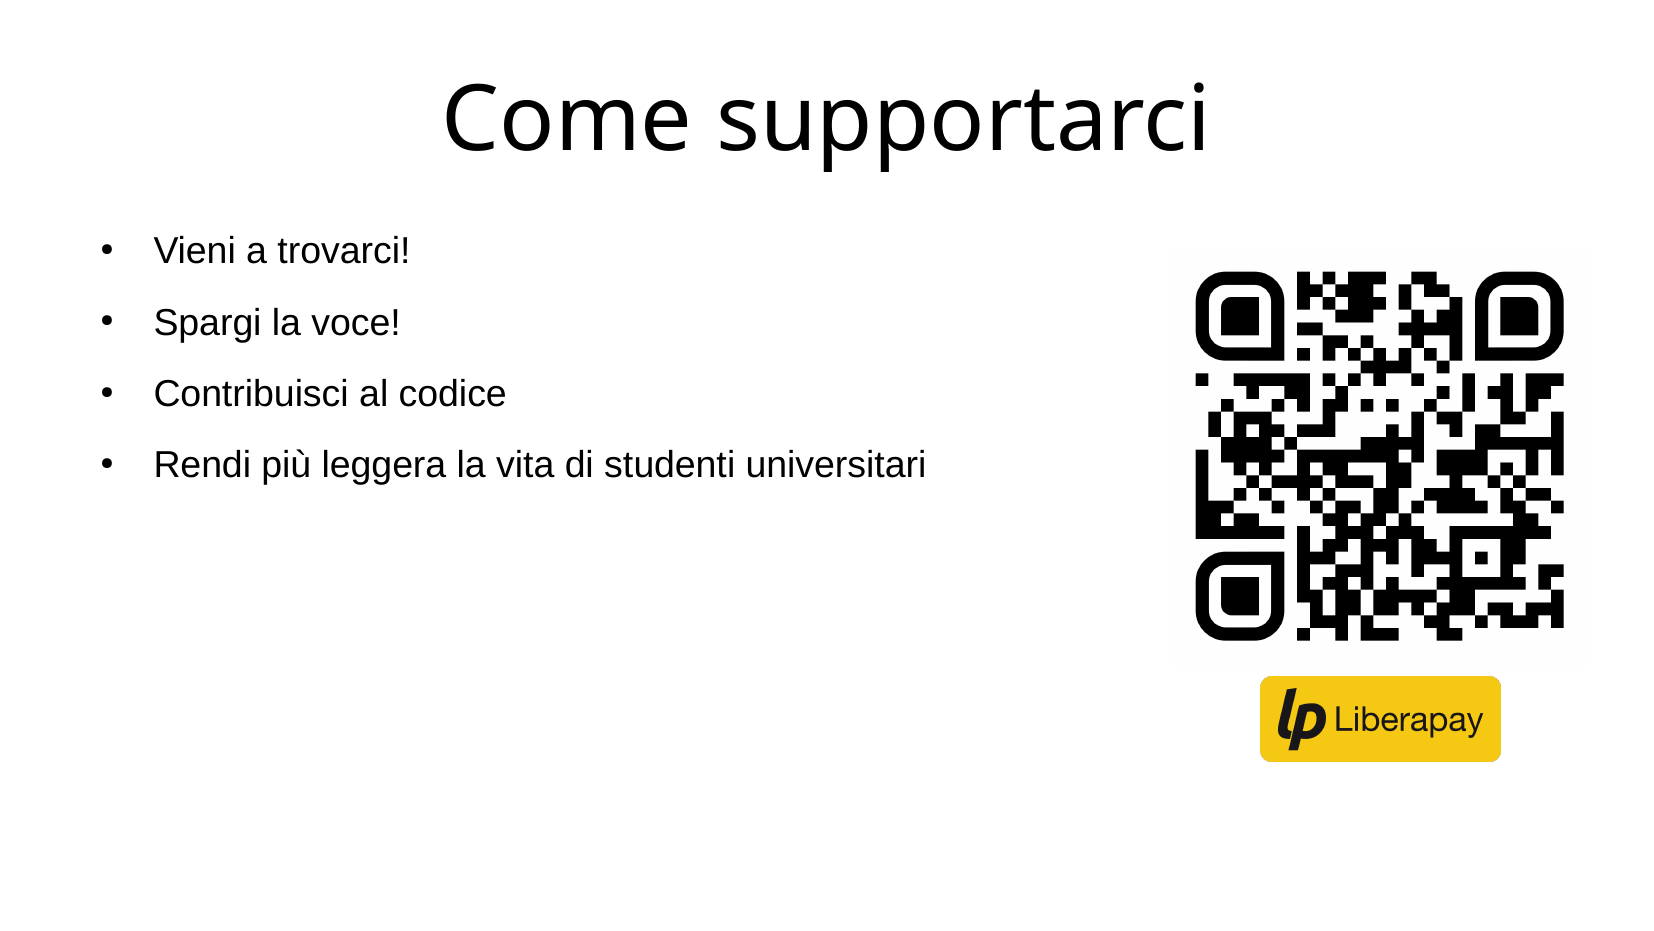

# Come supportarci
Vieni a trovarci!
Spargi la voce!
Contribuisci al codice
Rendi più leggera la vita di studenti universitari